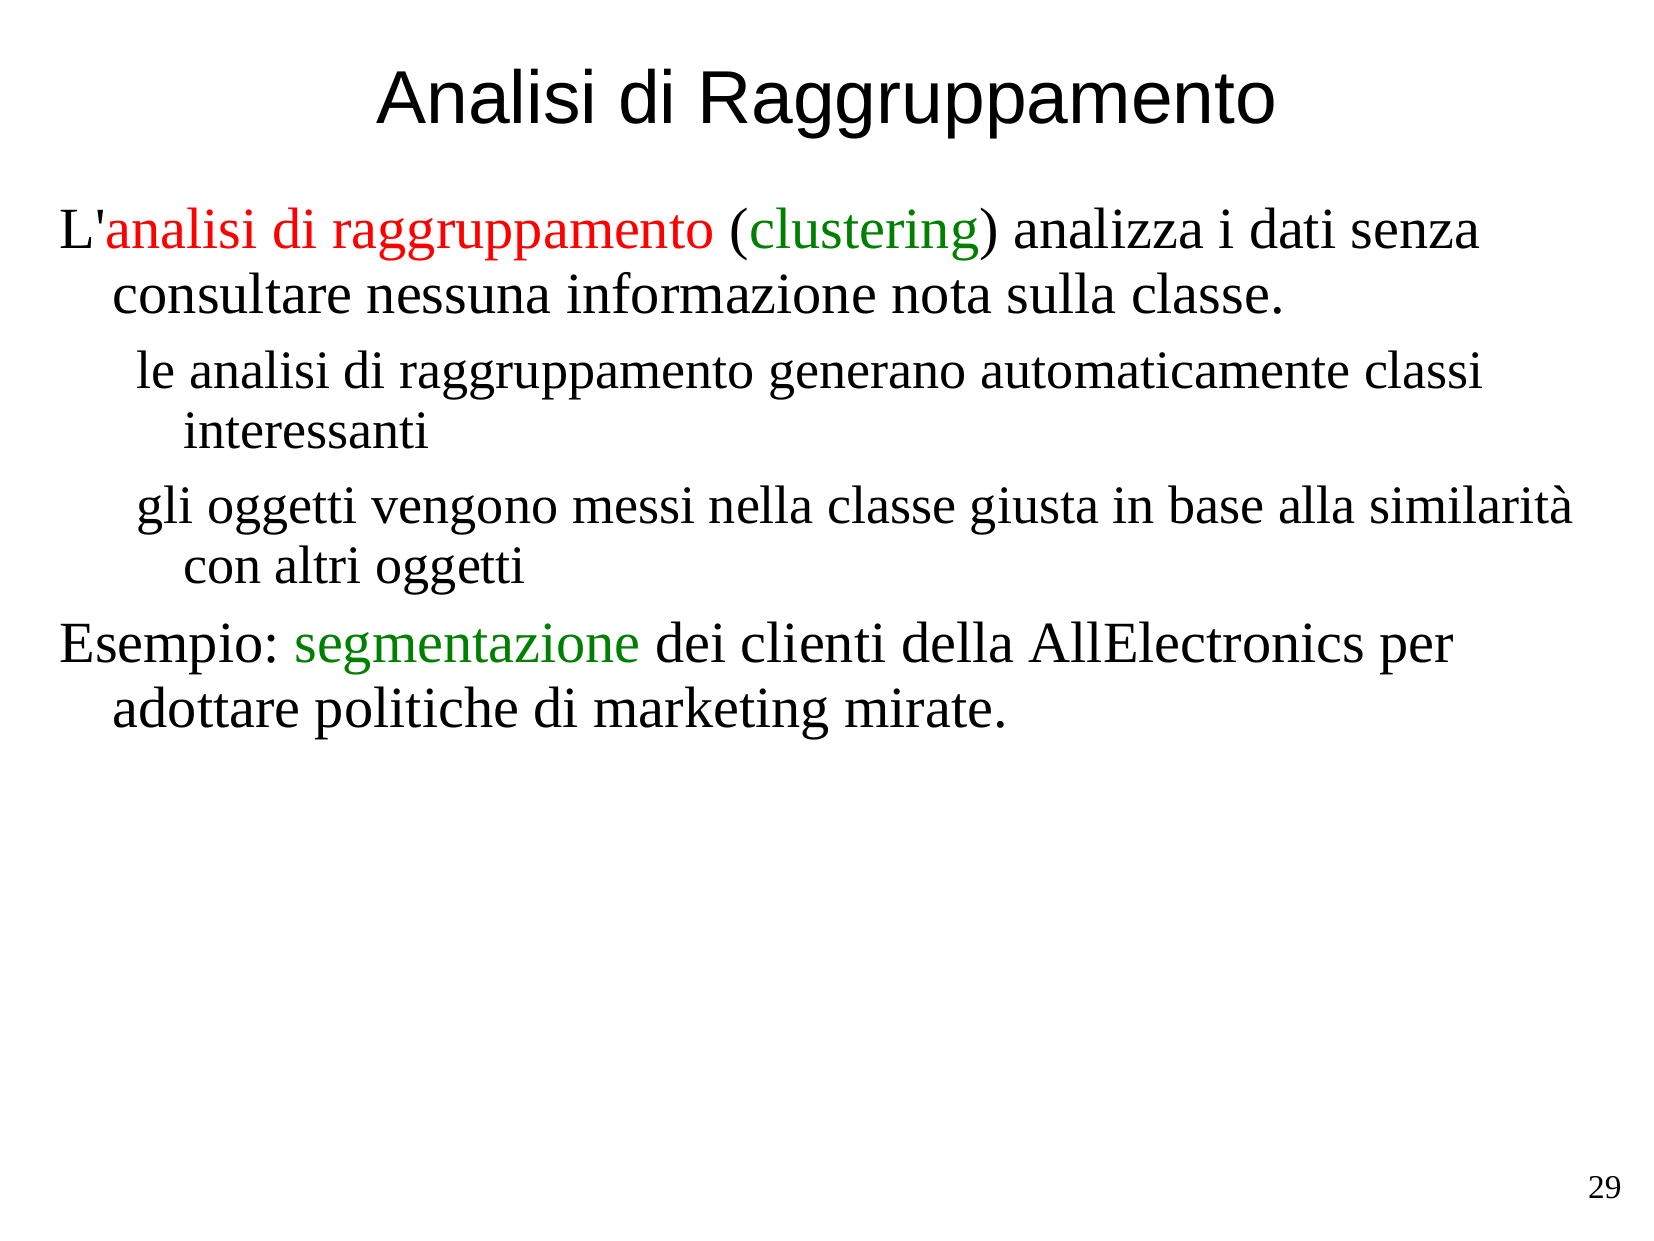

# Analisi di Raggruppamento
L'analisi di raggruppamento (clustering) analizza i dati senza consultare nessuna informazione nota sulla classe.
le analisi di raggruppamento generano automaticamente classi interessanti
gli oggetti vengono messi nella classe giusta in base alla similarità con altri oggetti
Esempio: segmentazione dei clienti della AllElectronics per adottare politiche di marketing mirate.